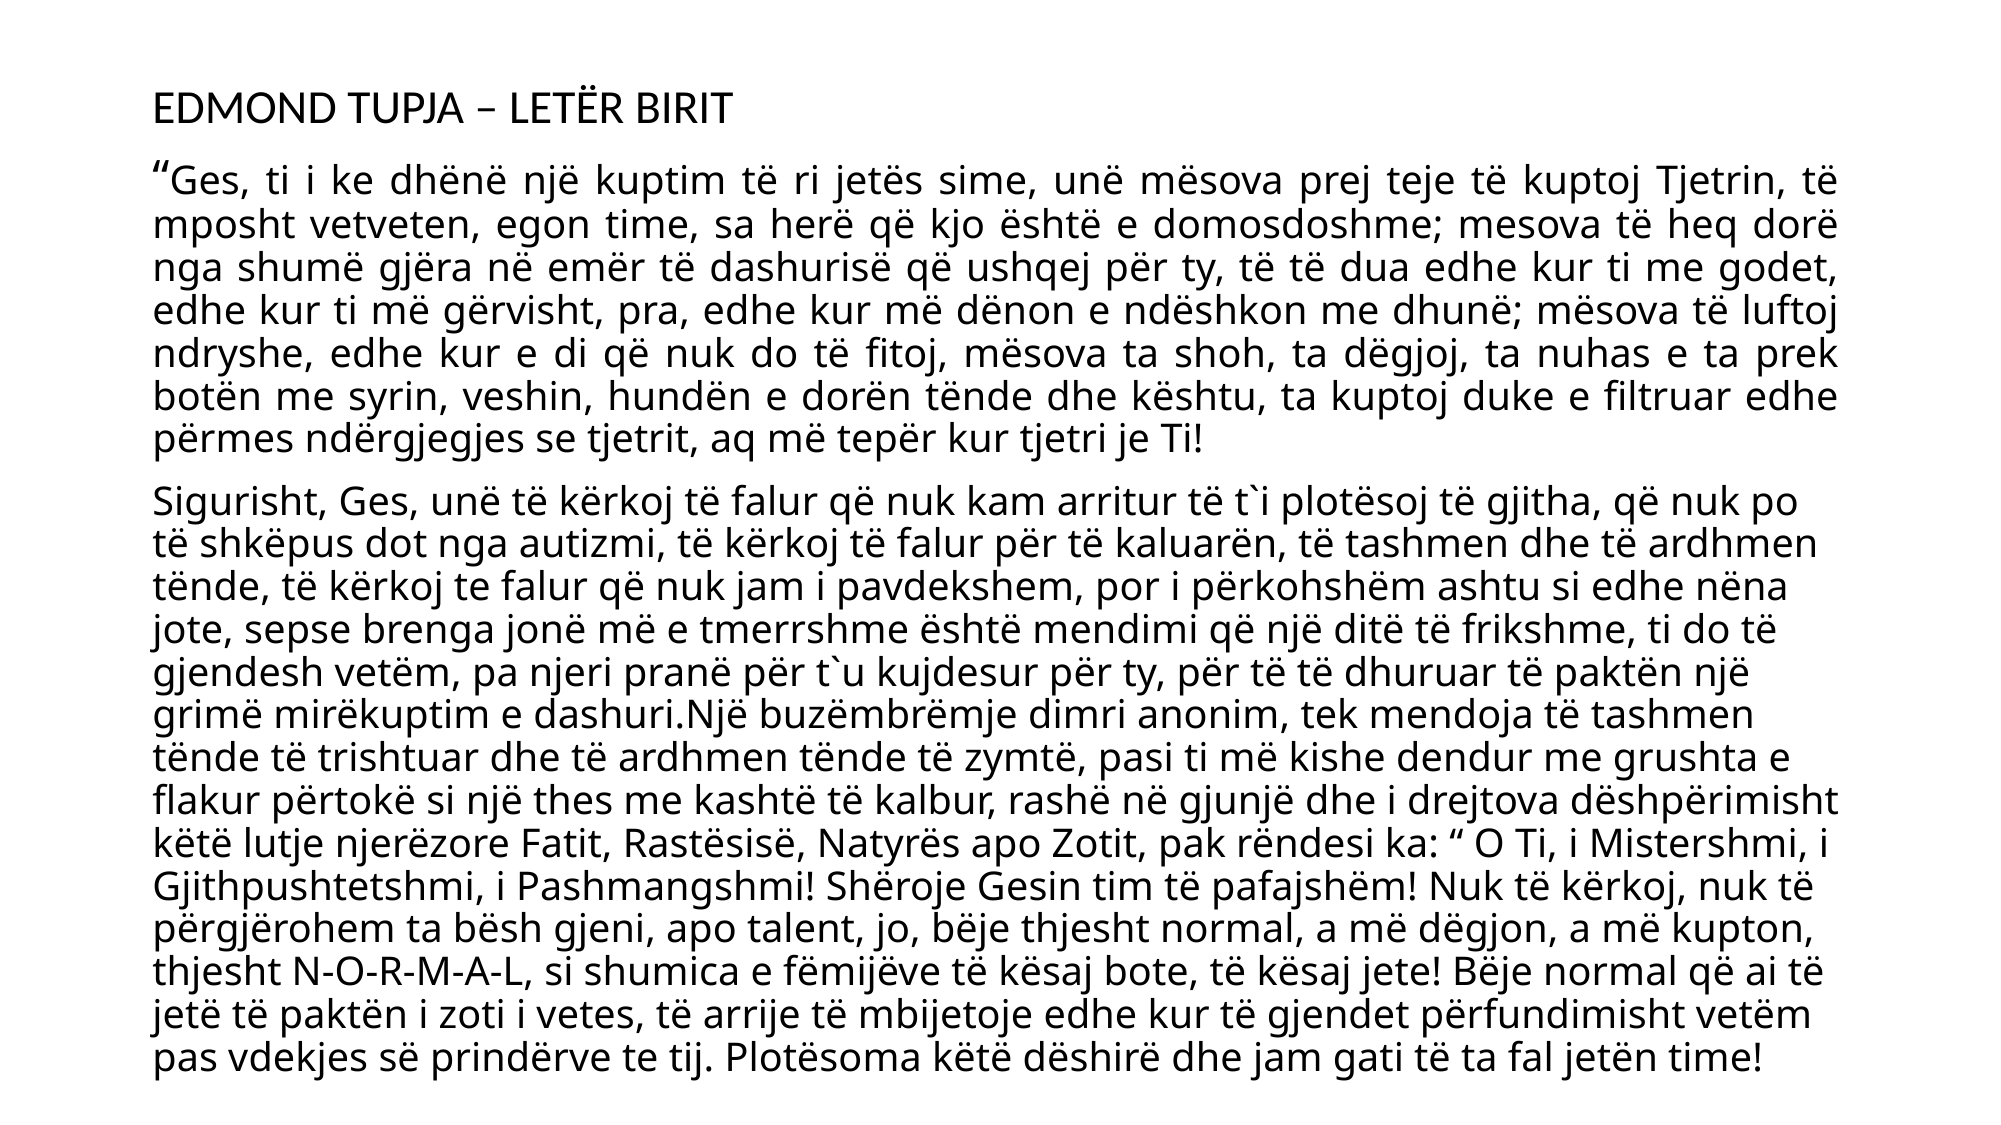

# EDMOND TUPJA – LETËR BIRIT
“Ges, ti i ke dhënë një kuptim të ri jetës sime, unë mësova prej teje të kuptoj Tjetrin, të mposht vetveten, egon time, sa herë që kjo është e domosdoshme; mesova të heq dorë nga shumë gjëra në emër të dashurisë që ushqej për ty, të të dua edhe kur ti me godet, edhe kur ti më gërvisht, pra, edhe kur më dënon e ndëshkon me dhunë; mësova të luftoj ndryshe, edhe kur e di që nuk do të fitoj, mësova ta shoh, ta dëgjoj, ta nuhas e ta prek botën me syrin, veshin, hundën e dorën tënde dhe kështu, ta kuptoj duke e filtruar edhe përmes ndërgjegjes se tjetrit, aq më tepër kur tjetri je Ti!
Sigurisht, Ges, unë të kërkoj të falur që nuk kam arritur të t`i plotësoj të gjitha, që nuk po të shkëpus dot nga autizmi, të kërkoj të falur për të kaluarën, të tashmen dhe të ardhmen tënde, të kërkoj te falur që nuk jam i pavdekshem, por i përkohshëm ashtu si edhe nëna jote, sepse brenga jonë më e tmerrshme është mendimi që një ditë të frikshme, ti do të gjendesh vetëm, pa njeri pranë për t`u kujdesur për ty, për të të dhuruar të paktën një grimë mirëkuptim e dashuri.Një buzëmbrëmje dimri anonim, tek mendoja të tashmen tënde të trishtuar dhe të ardhmen tënde të zymtë, pasi ti më kishe dendur me grushta e flakur përtokë si një thes me kashtë të kalbur, rashë në gjunjë dhe i drejtova dëshpërimisht këtë lutje njerëzore Fatit, Rastësisë, Natyrës apo Zotit, pak rëndesi ka: “ O Ti, i Mistershmi, i Gjithpushtetshmi, i Pashmangshmi! Shëroje Gesin tim të pafajshëm! Nuk të kërkoj, nuk të përgjërohem ta bësh gjeni, apo talent, jo, bëje thjesht normal, a më dëgjon, a më kupton, thjesht N-O-R-M-A-L, si shumica e fëmijëve të kësaj bote, të kësaj jete! Bëje normal që ai të jetë të paktën i zoti i vetes, të arrije të mbijetoje edhe kur të gjendet përfundimisht vetëm pas vdekjes së prindërve te tij. Plotësoma këtë dëshirë dhe jam gati të ta fal jetën time!